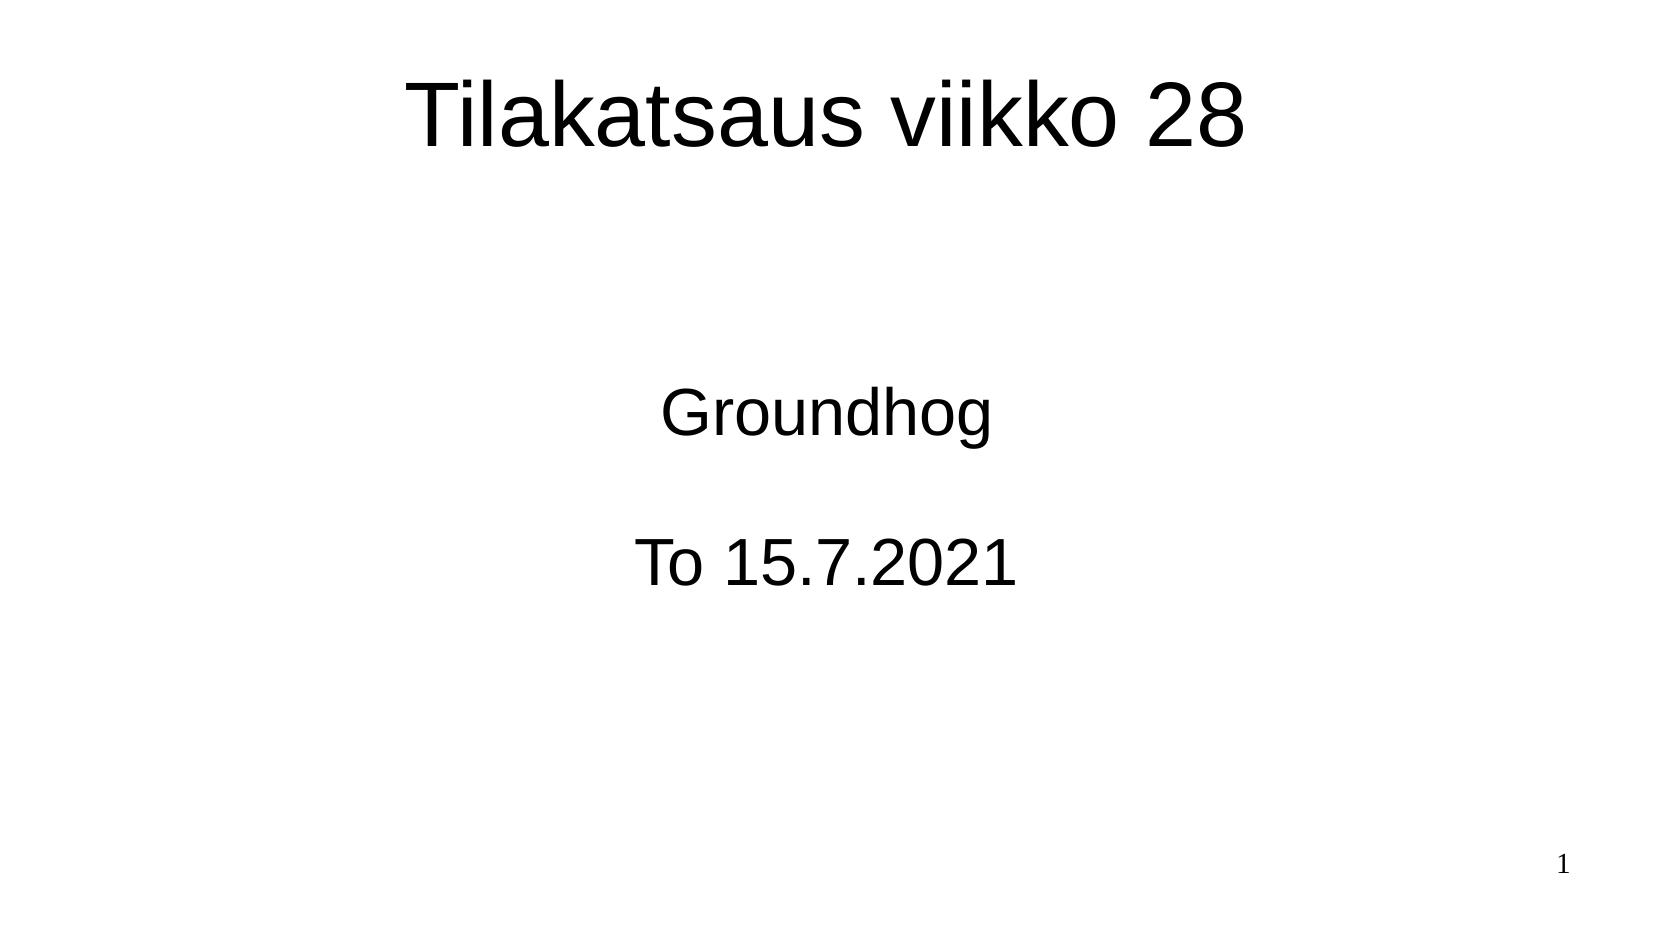

# Tilakatsaus viikko 28
Groundhog
To 15.7.2021
1